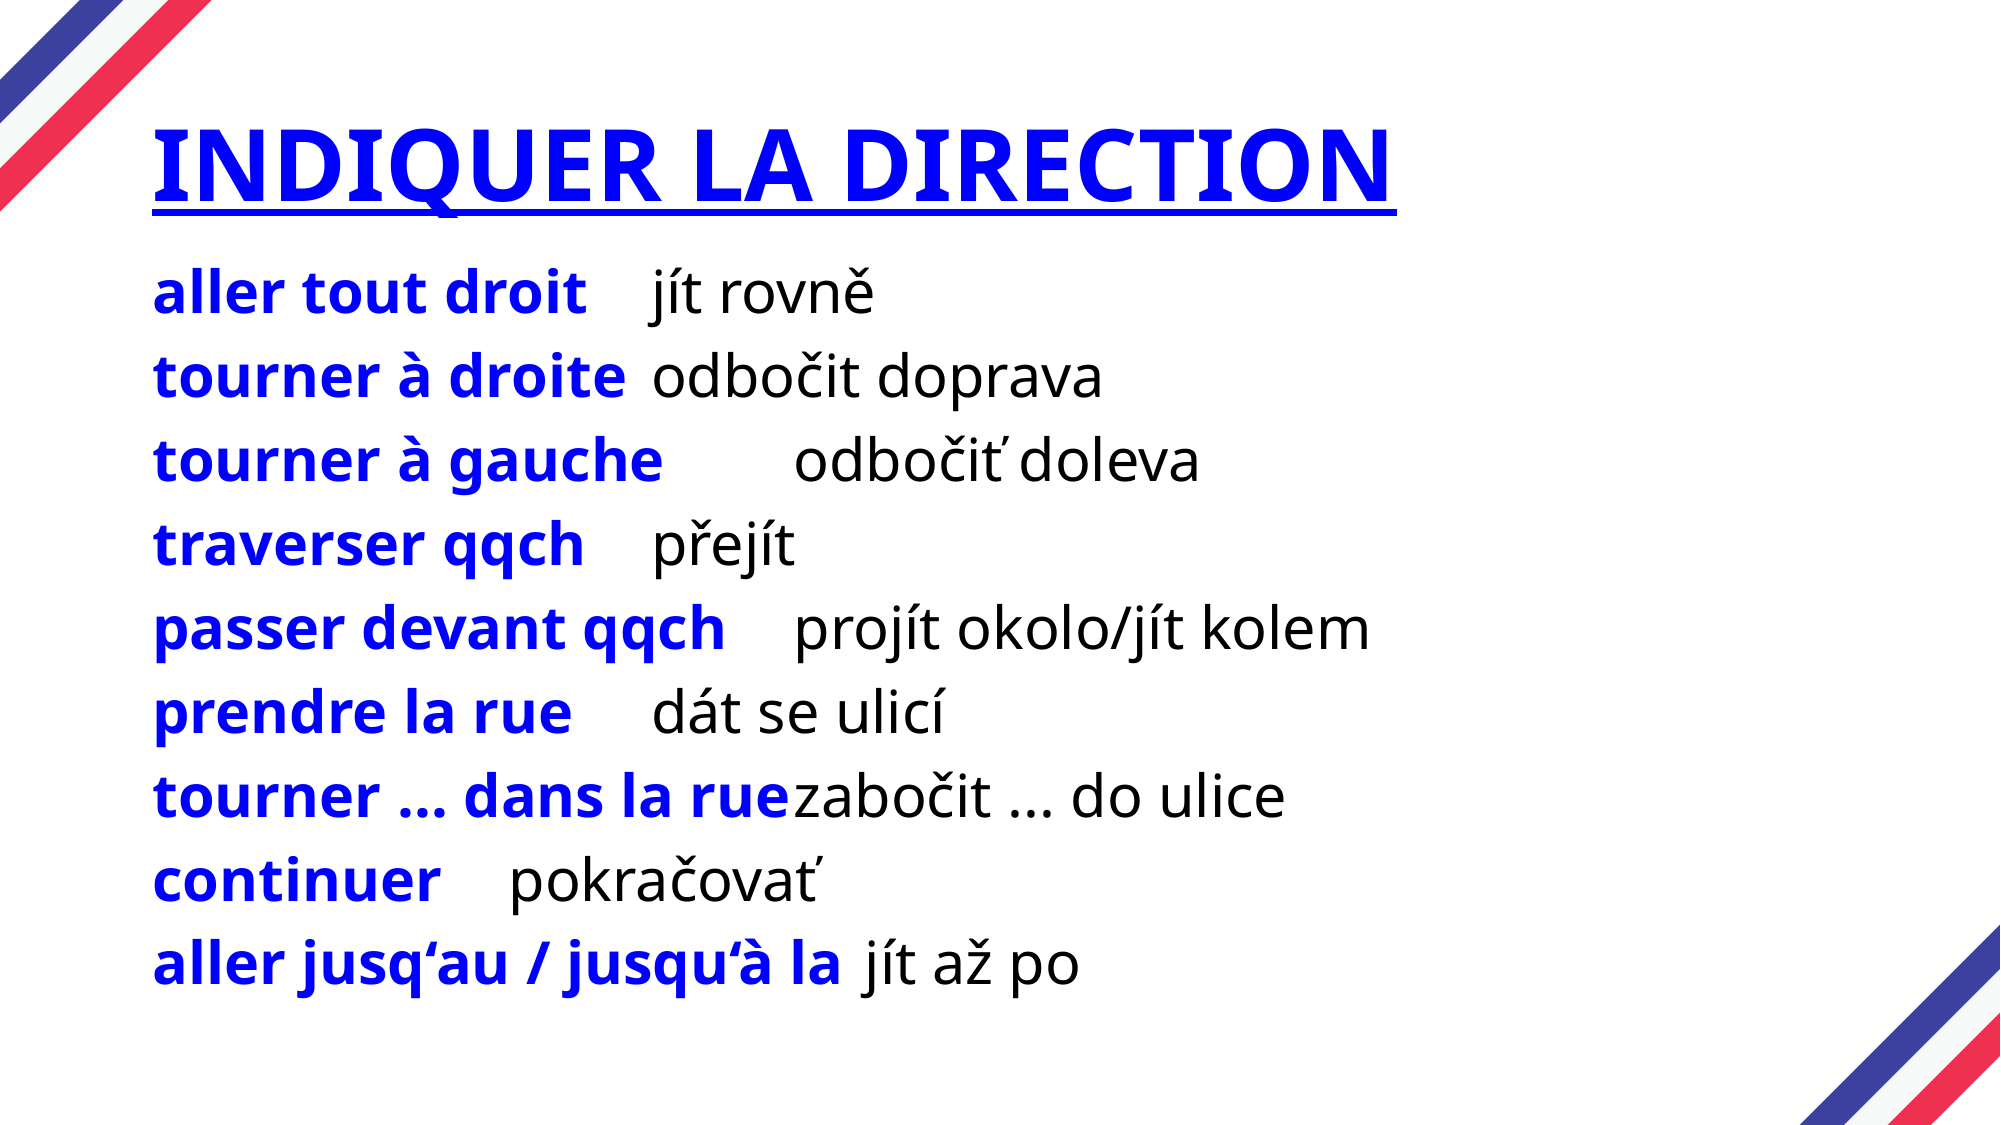

# INDIQUER LA DIRECTION
aller tout droit			jít rovně
tourner à droite			odbočit doprava
tourner à gauche			odbočiť doleva
traverser qqch			přejít
passer devant qqch		projít okolo/jít kolem
prendre la rue			dát se ulicí
tourner ... dans la rue		zabočit ... do ulice
continuer				pokračovať
aller jusq‘au / jusqu‘à la	jít až po